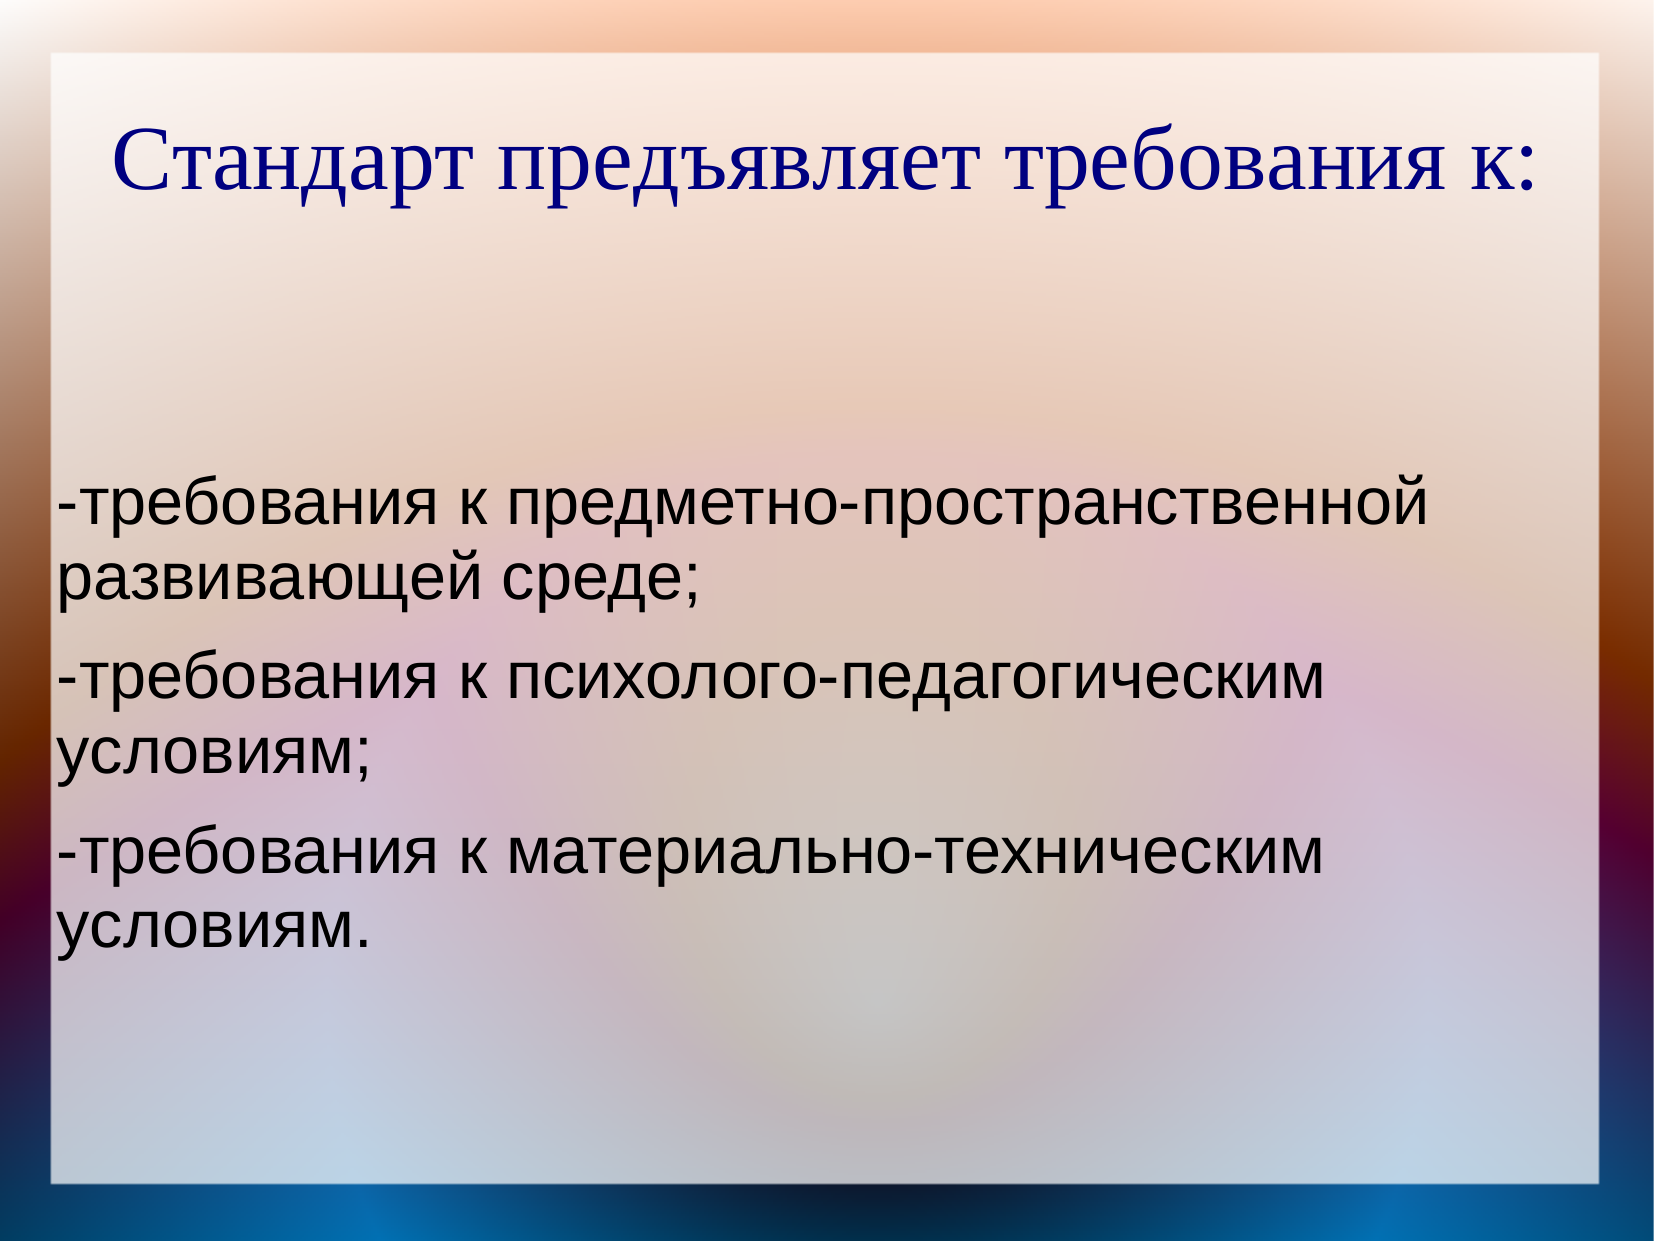

# Стандарт предъявляет требования к:
-требования к предметно-пространственной развивающей среде;
-требования к психолого-педагогическим условиям;
-требования к материально-техническим условиям.